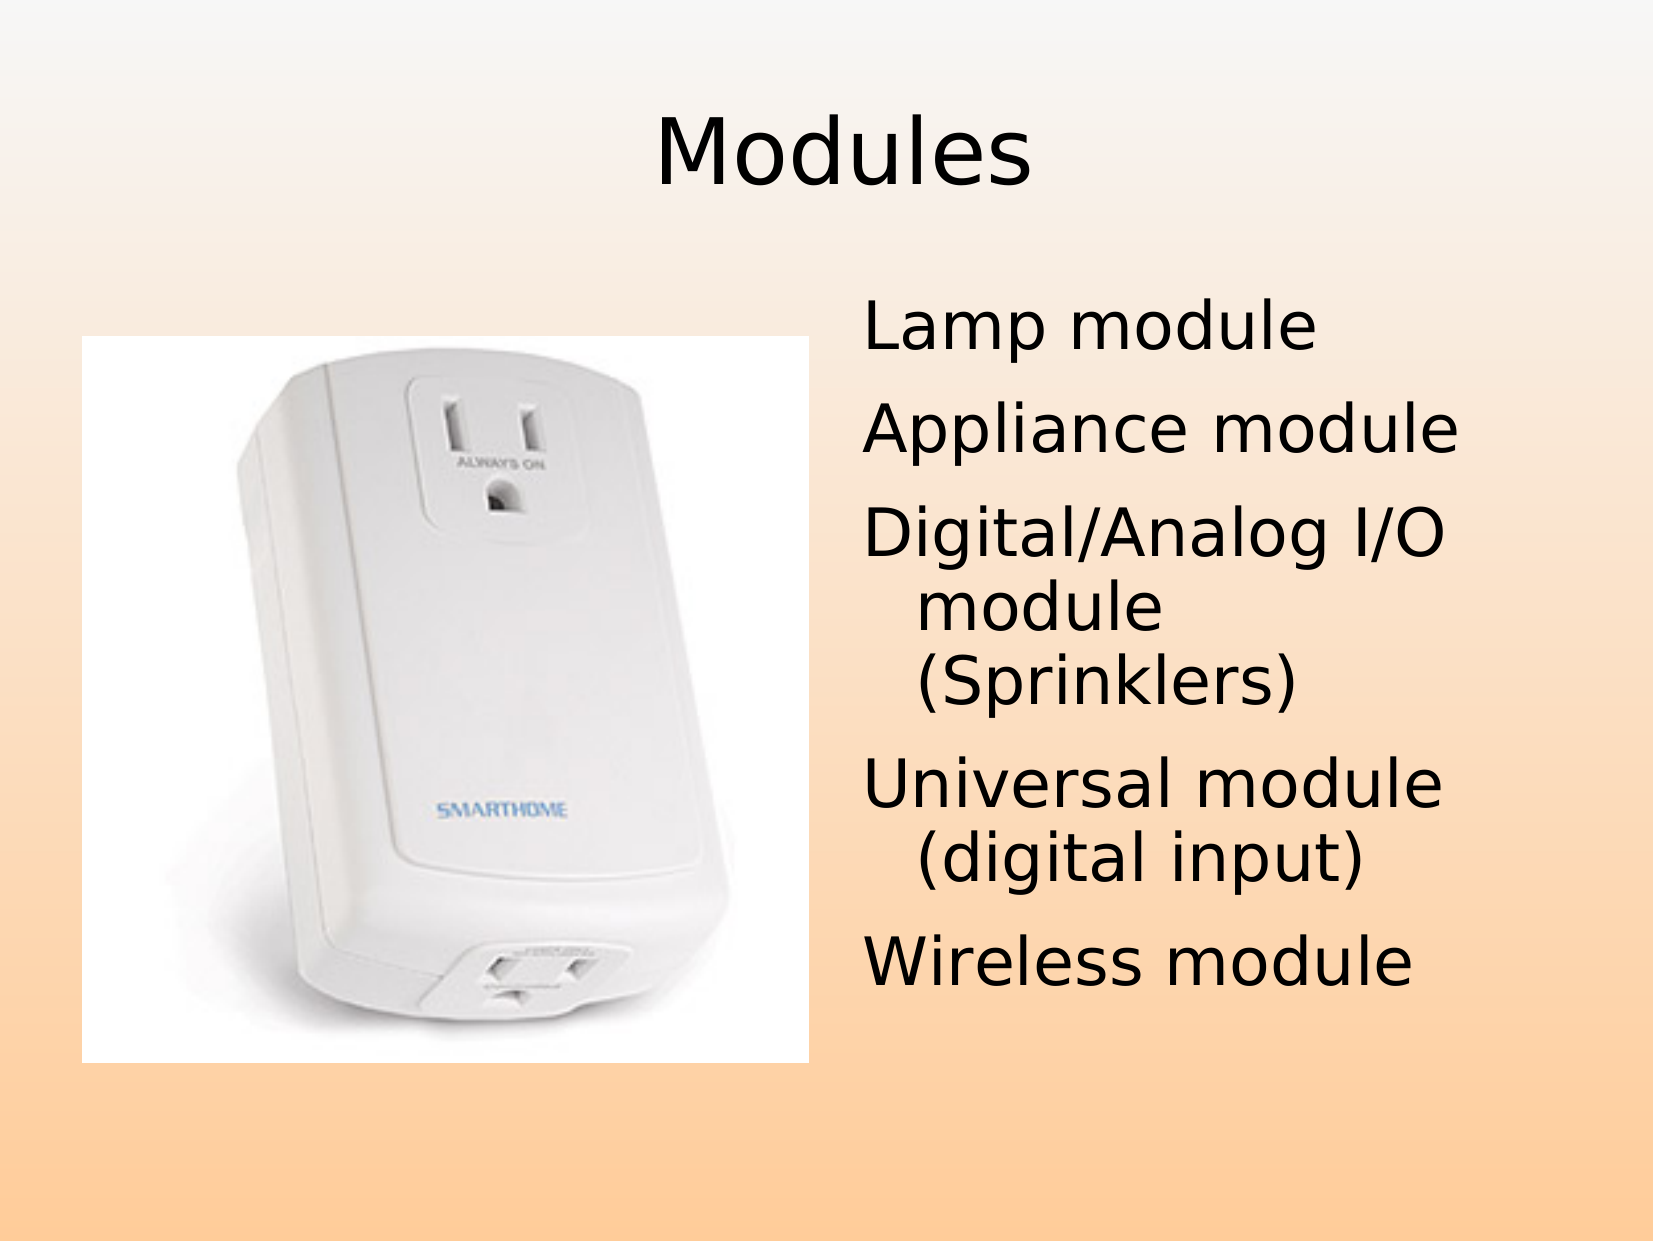

# Modules
Lamp module
Appliance module
Digital/Analog I/O module (Sprinklers)
Universal module (digital input)
Wireless module